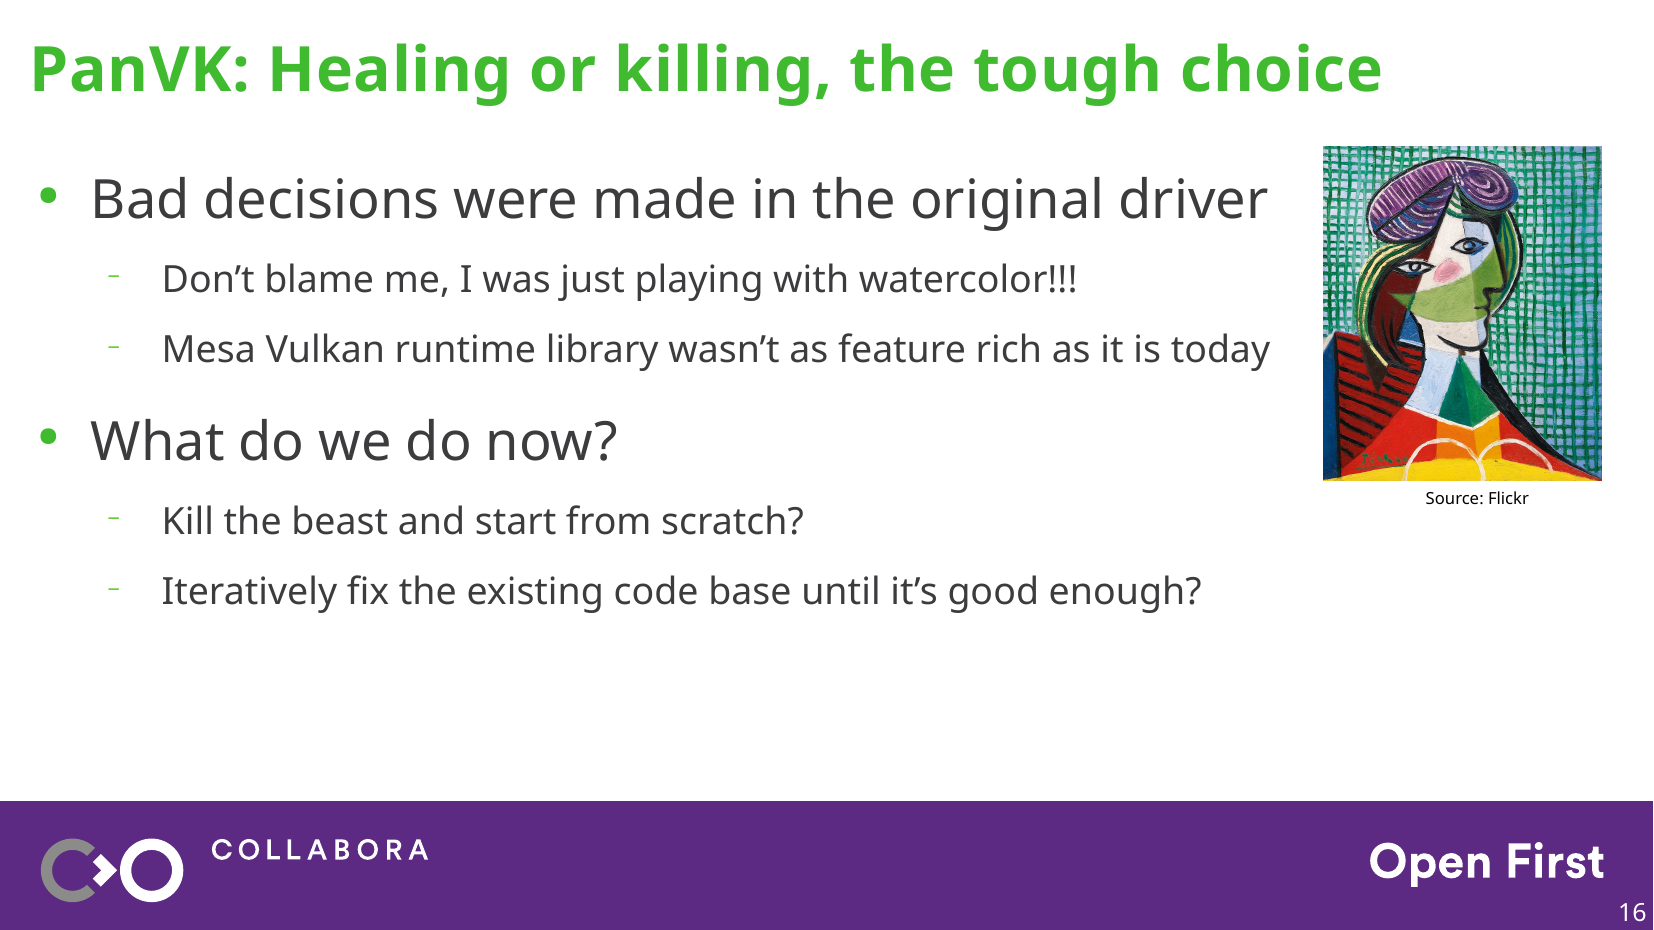

# PanVK: Healing or killing, the tough choice
Bad decisions were made in the original driver
Don’t blame me, I was just playing with watercolor!!!
Mesa Vulkan runtime library wasn’t as feature rich as it is today
What do we do now?
Kill the beast and start from scratch?
Iteratively fix the existing code base until it’s good enough?
Source: Flickr